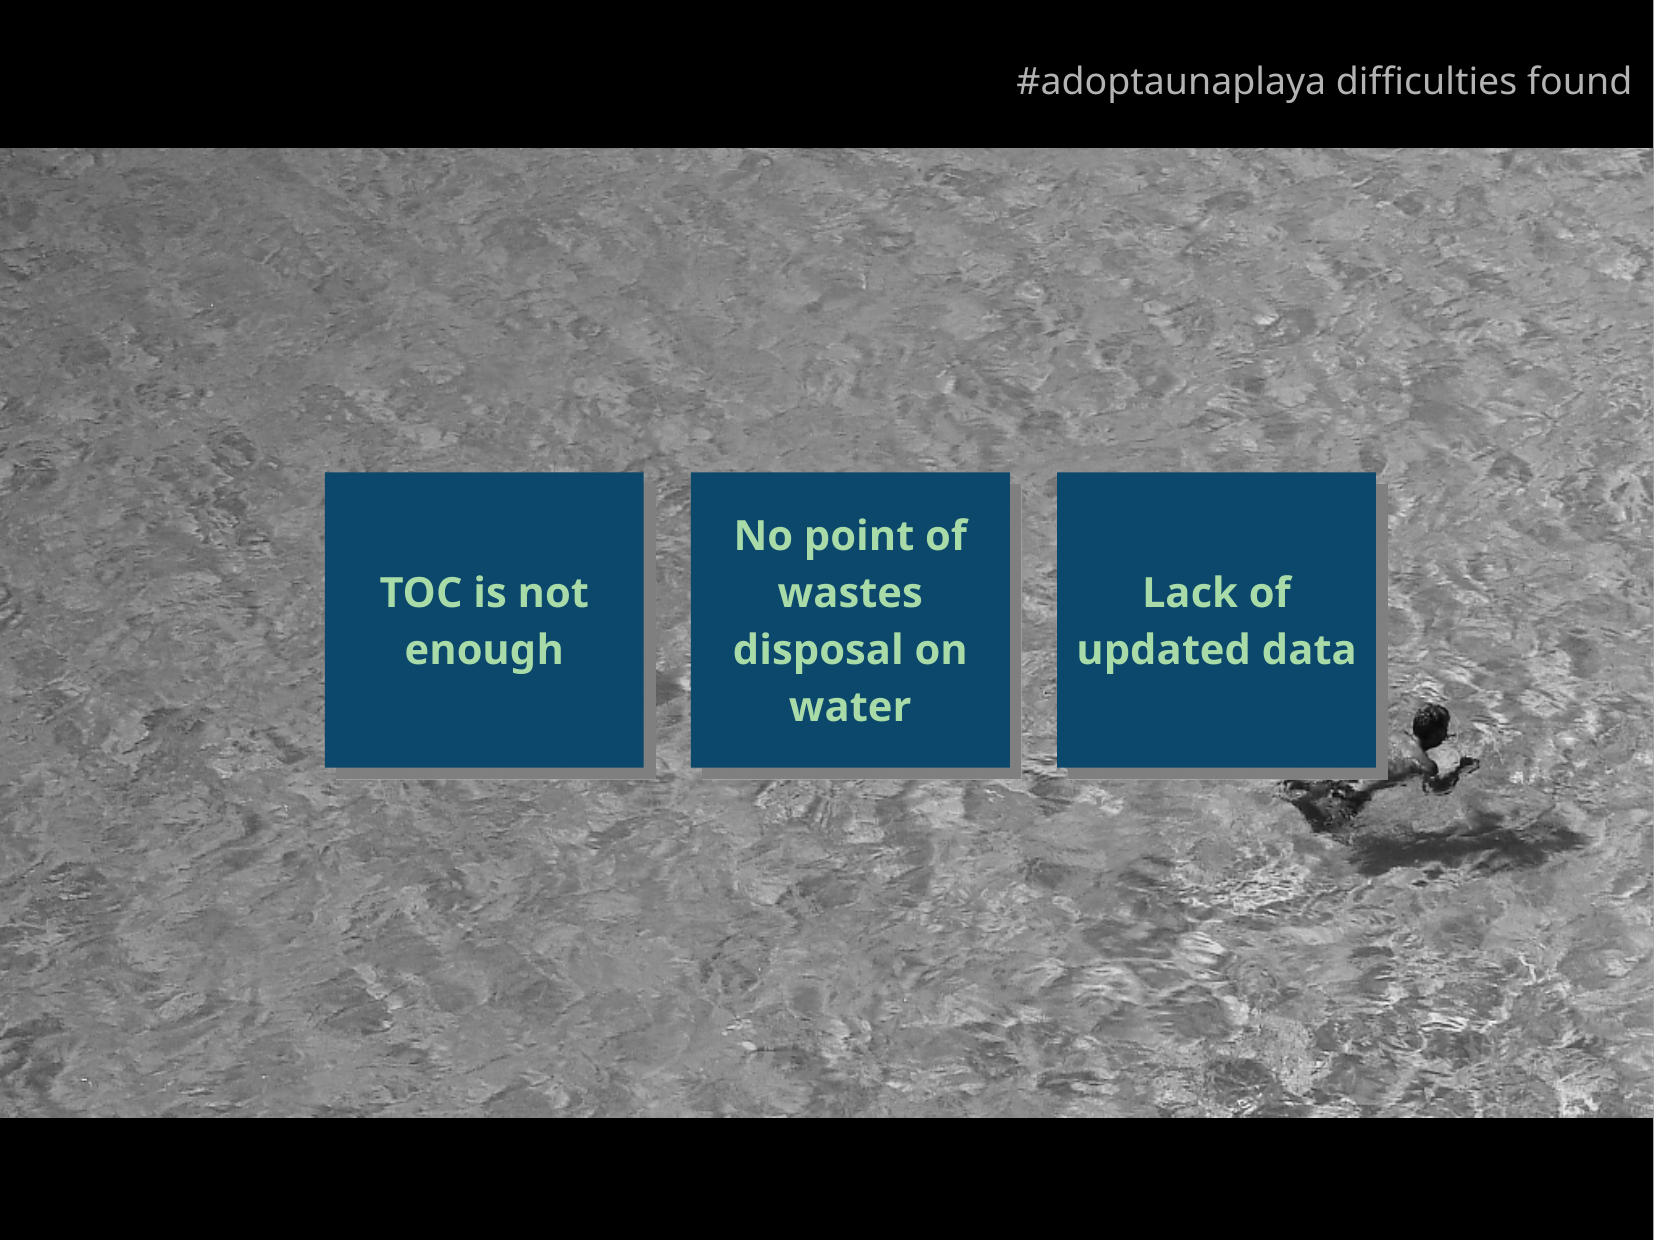

#adoptaunaplaya difficulties found
TOC is not enough
No point of wastes disposal on water
Lack of updated data